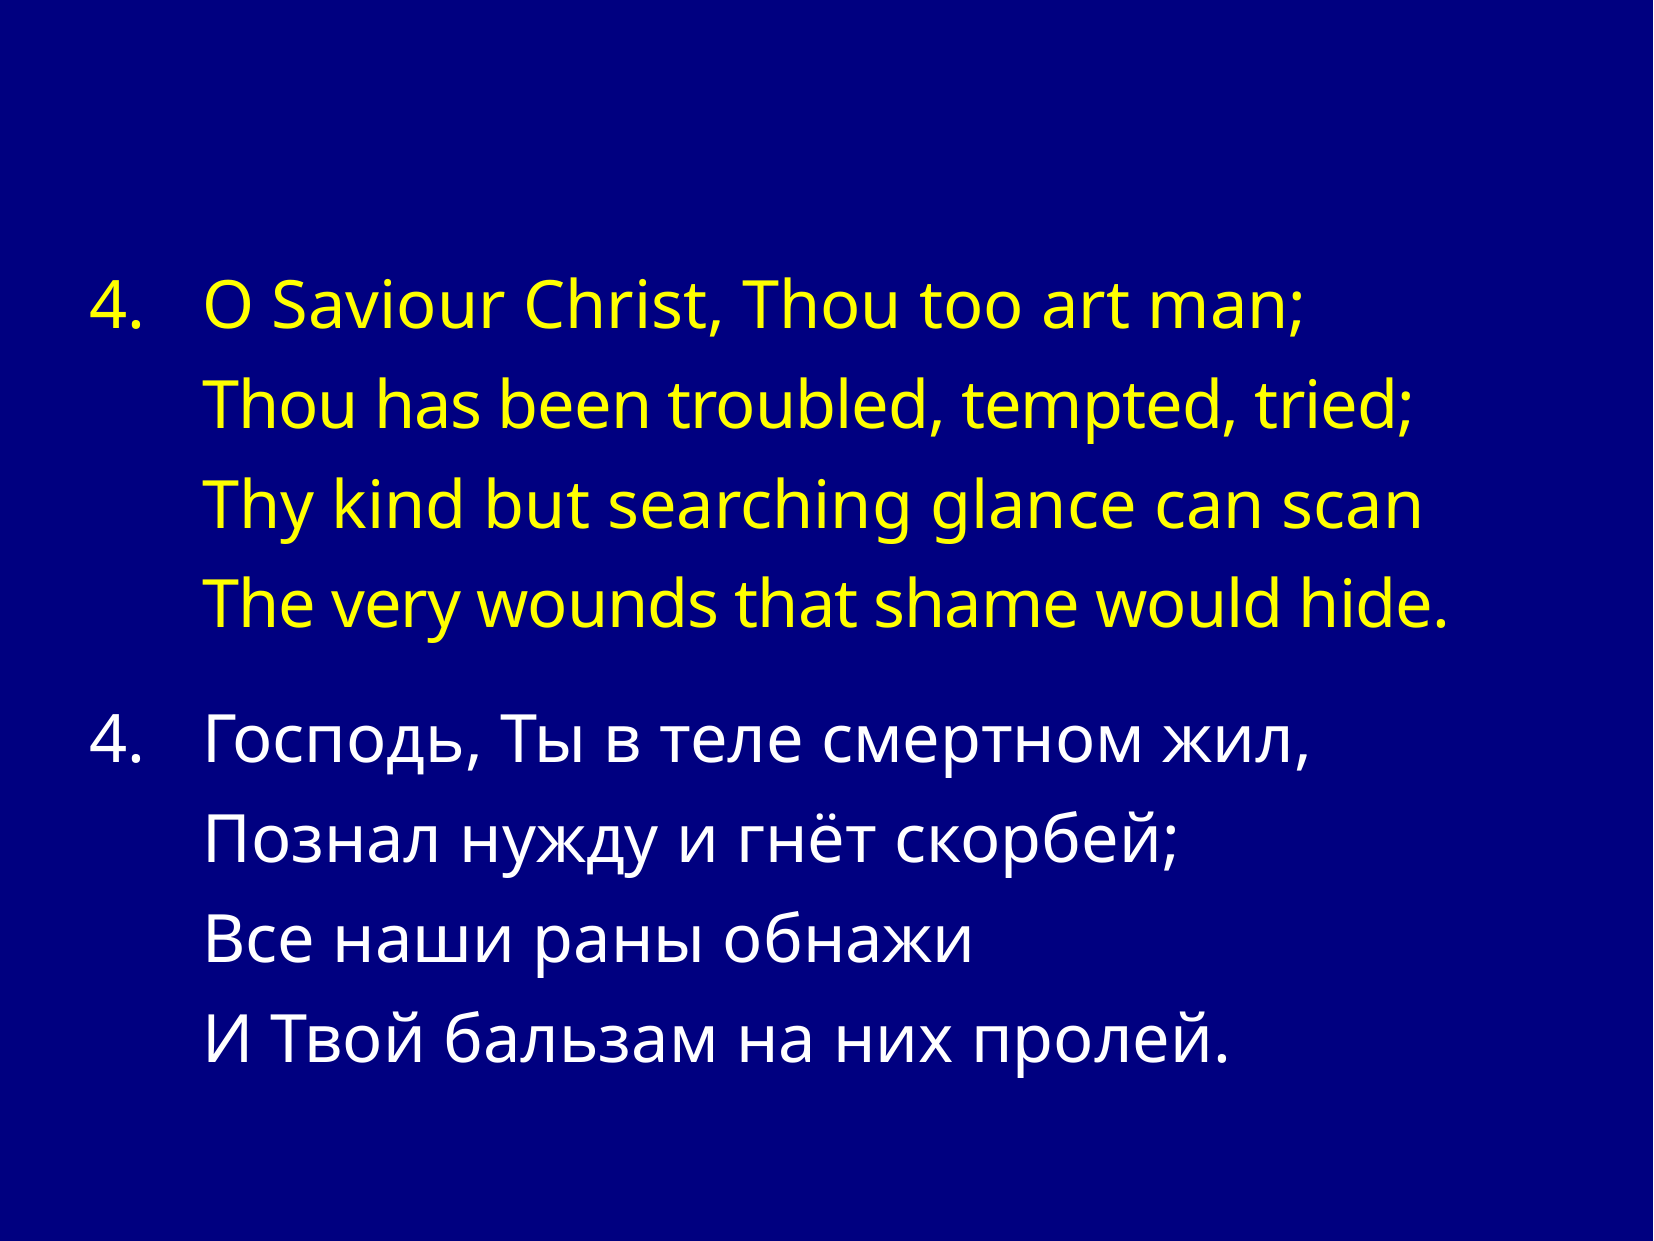

4.	O Saviour Christ, Thou too art man;
	Thou has been troubled, tempted, tried;
	Thy kind but searching glance can scan
	The very wounds that shame would hide.
4.	Господь, Ты в теле смертном жил,
	Познал нужду и гнёт скорбей;
	Все наши раны обнажи
	И Твой бальзам на них пролей.